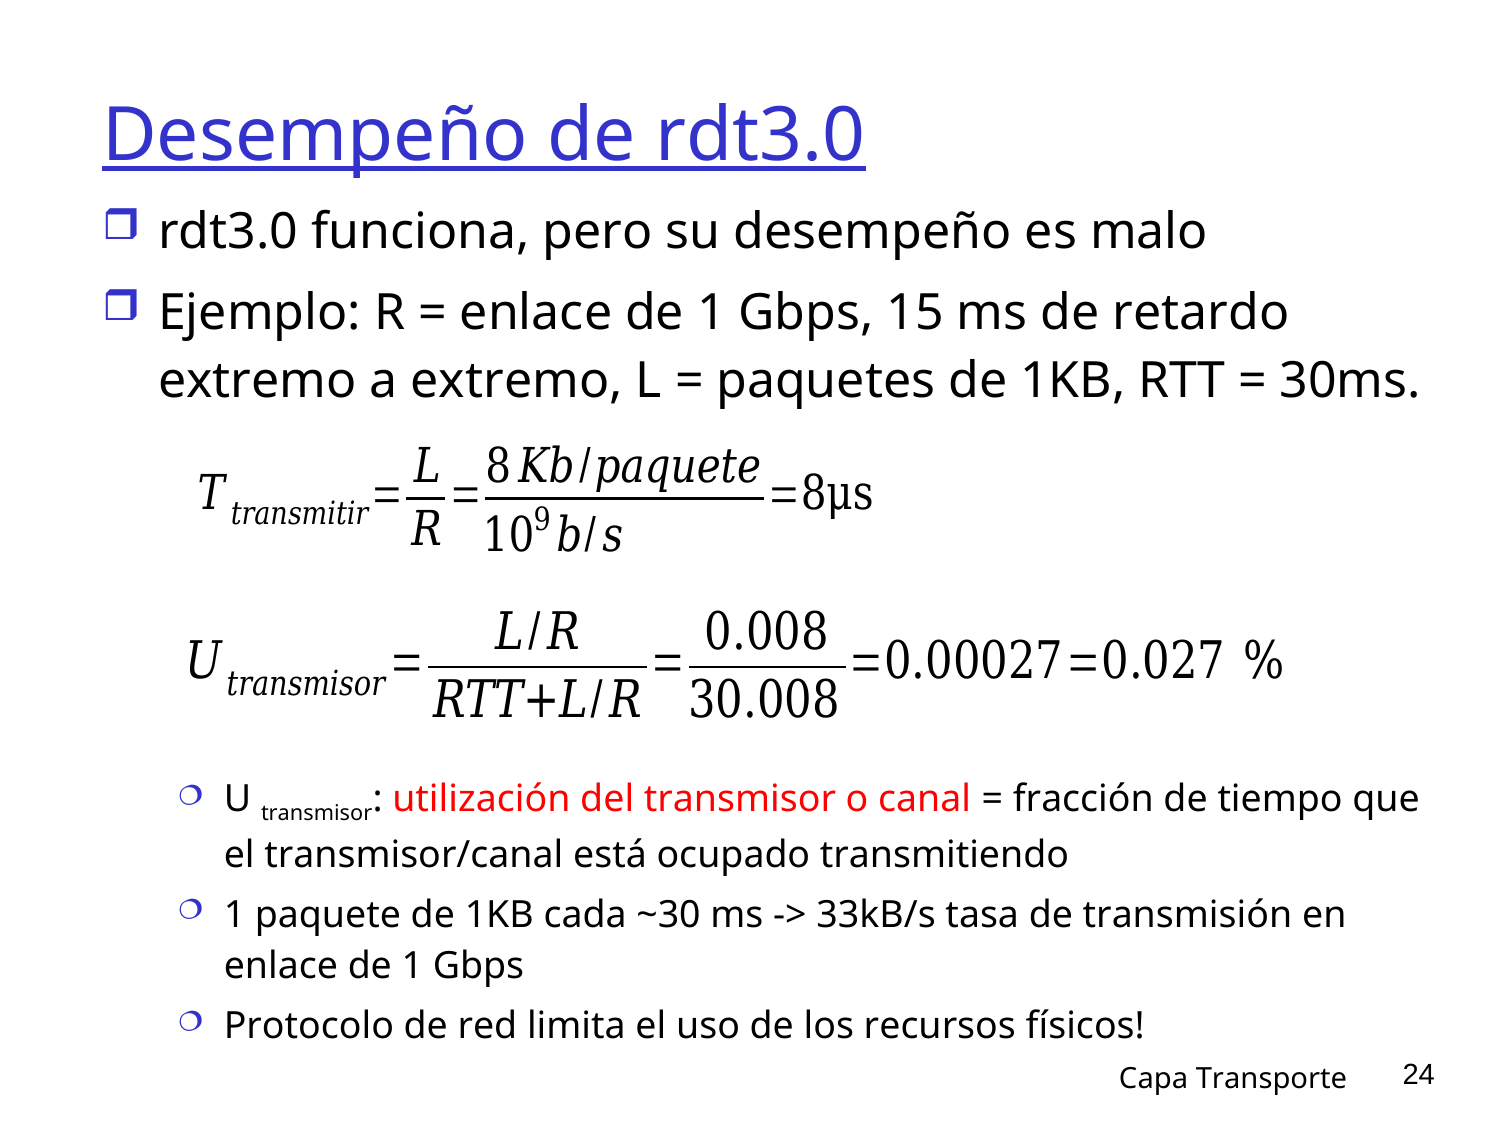

# Desempeño de rdt3.0
rdt3.0 funciona, pero su desempeño es malo
Ejemplo: R = enlace de 1 Gbps, 15 ms de retardo extremo a extremo, L = paquetes de 1KB, RTT = 30ms.
U transmisor: utilización del transmisor o canal = fracción de tiempo que el transmisor/canal está ocupado transmitiendo
1 paquete de 1KB cada ~30 ms -> 33kB/s tasa de transmisión en enlace de 1 Gbps
Protocolo de red limita el uso de los recursos físicos!
24